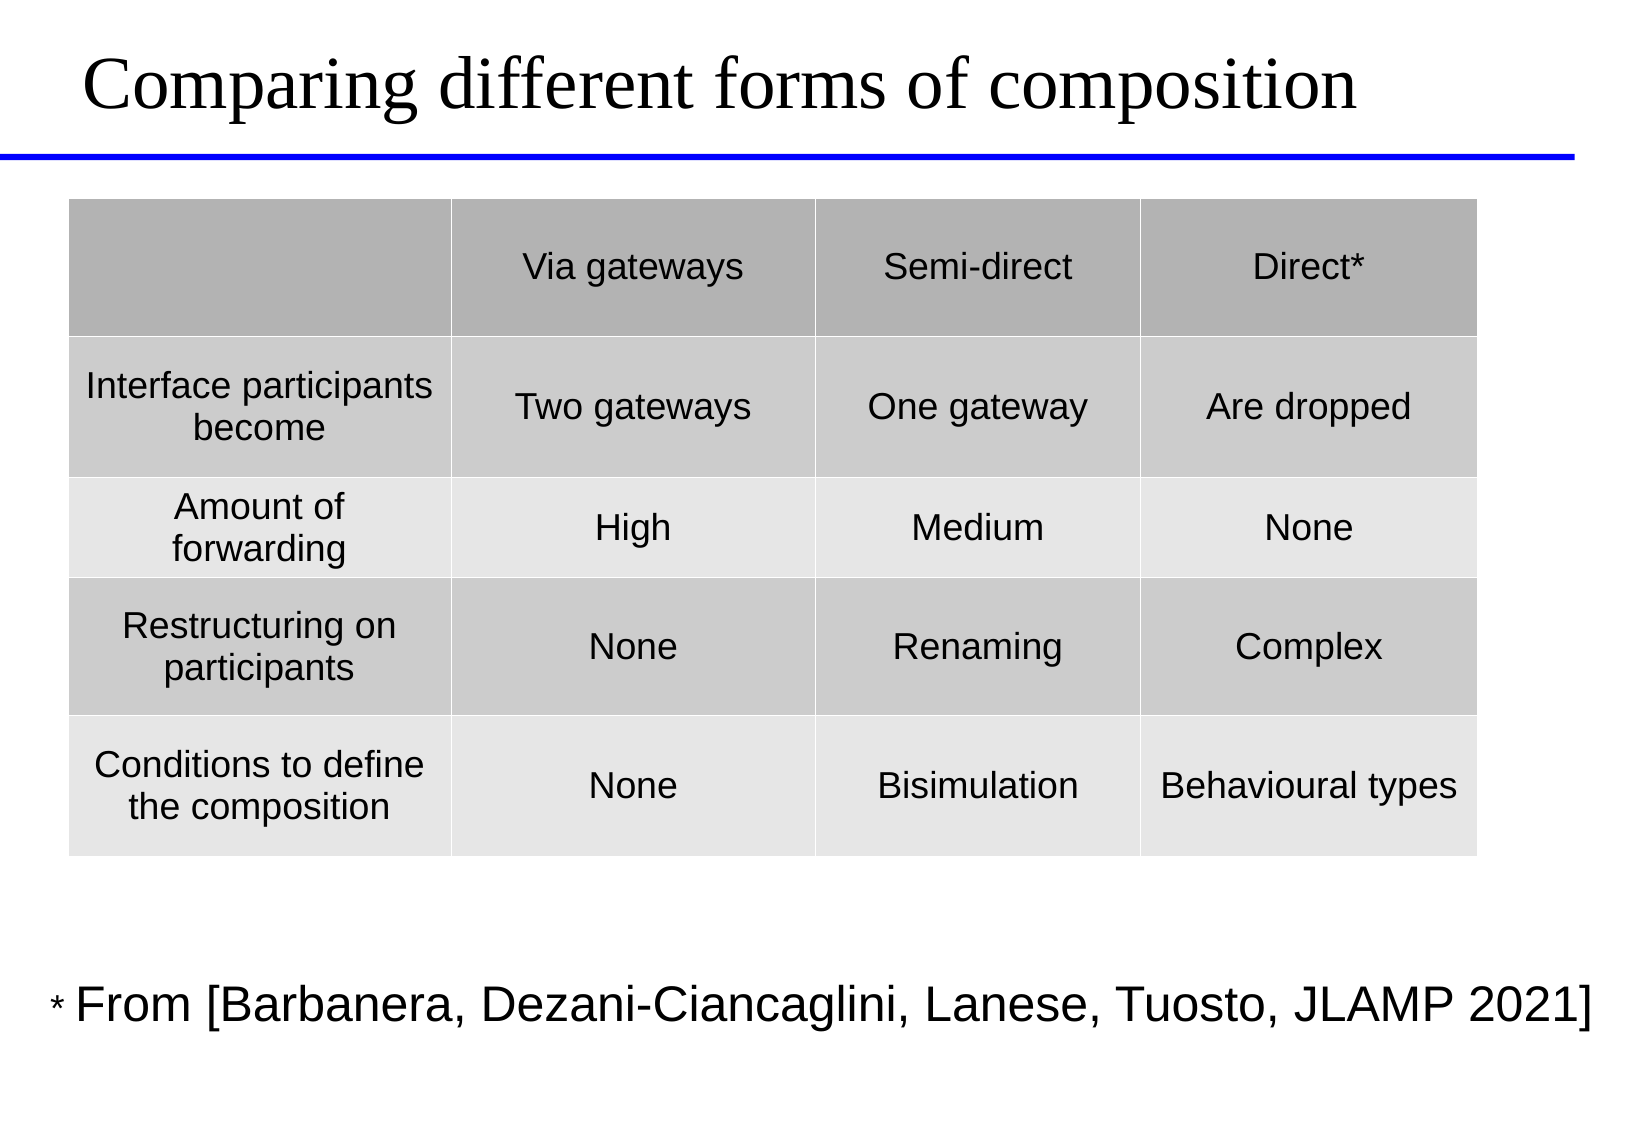

# Comparing different forms of composition
| | Via gateways | Semi-direct | Direct\* |
| --- | --- | --- | --- |
| Interface participants become | Two gateways | One gateway | Are dropped |
| Amount of forwarding | High | Medium | None |
| Restructuring on participants | None | Renaming | Complex |
| Conditions to define the composition | None | Bisimulation | Behavioural types |
* From [Barbanera, Dezani-Ciancaglini, Lanese, Tuosto, JLAMP 2021]